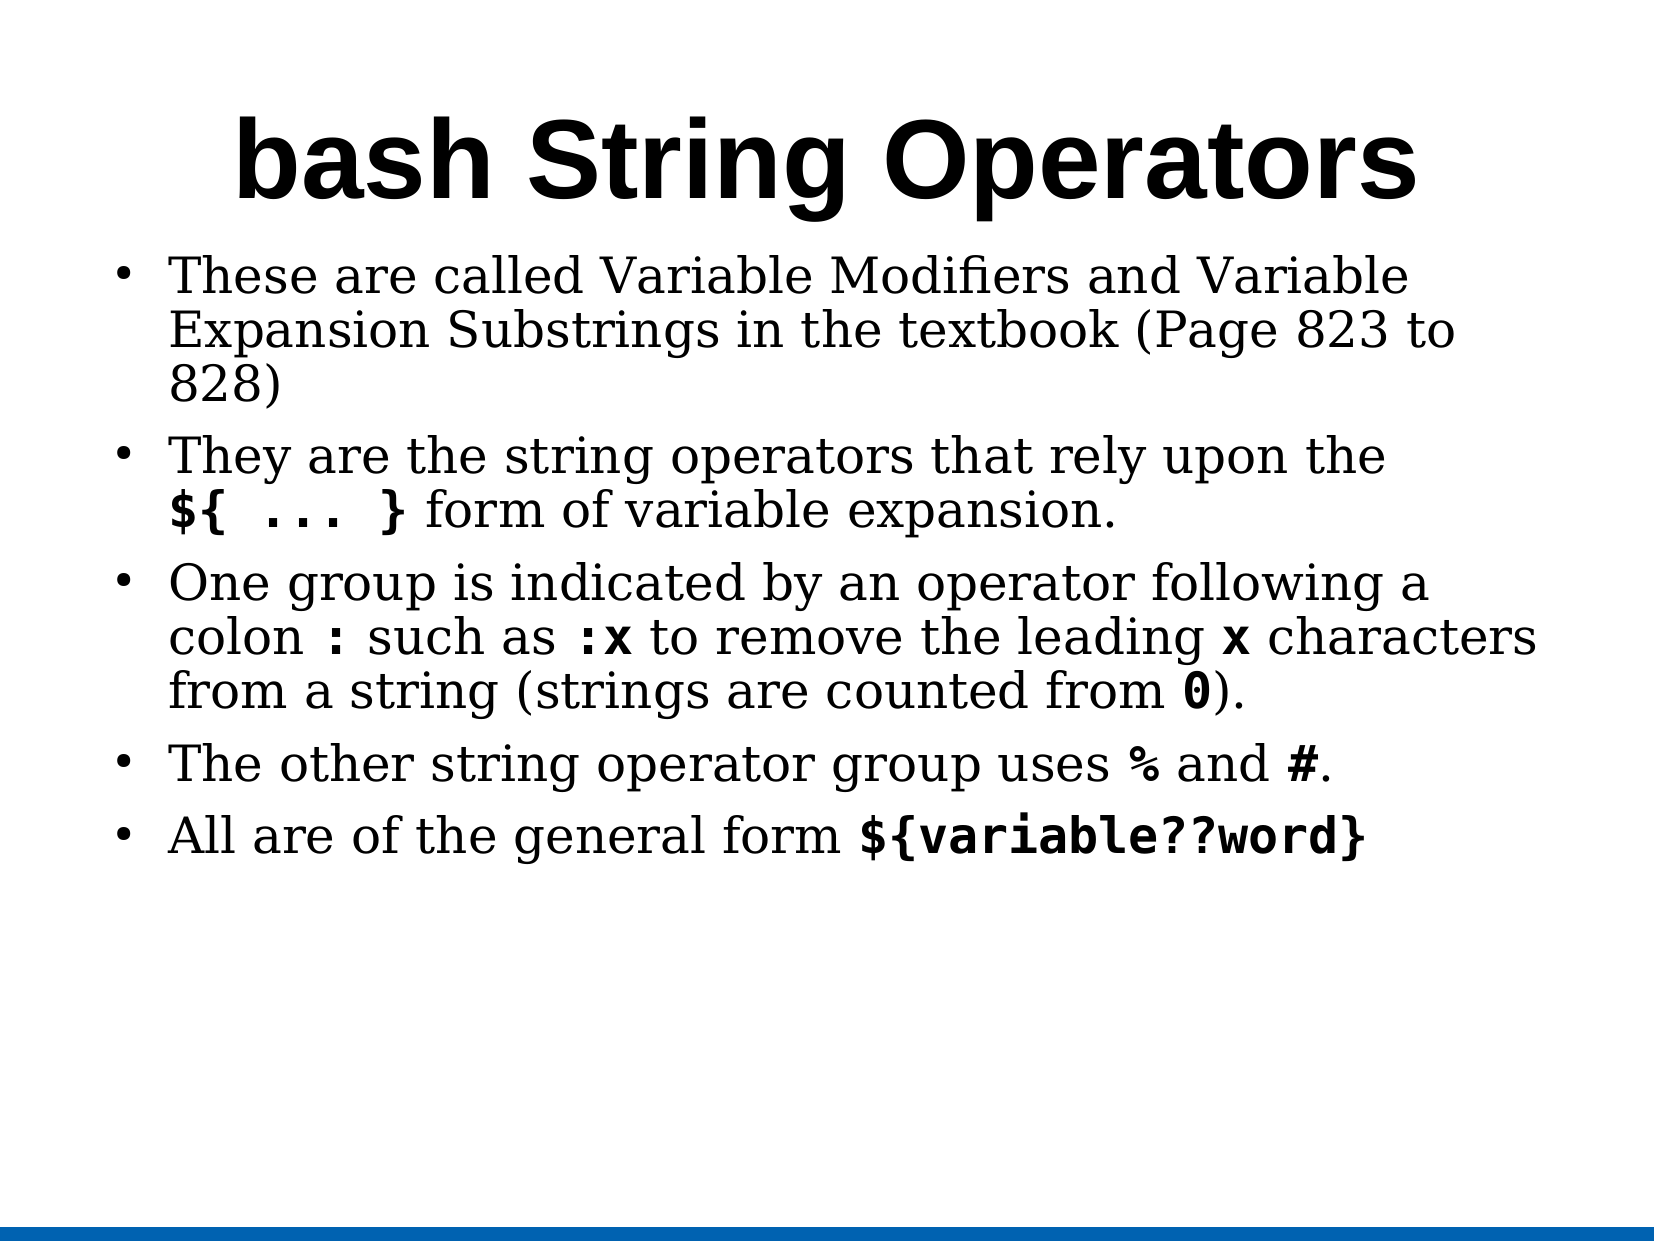

# bash String Operators
These are called Variable Modifiers and Variable Expansion Substrings in the textbook (Page 823 to 828)
They are the string operators that rely upon the
${ ... } form of variable expansion.
One group is indicated by an operator following a colon : such as :x to remove the leading x characters from a string (strings are counted from 0).
The other string operator group uses % and #.
All are of the general form ${variable??word}